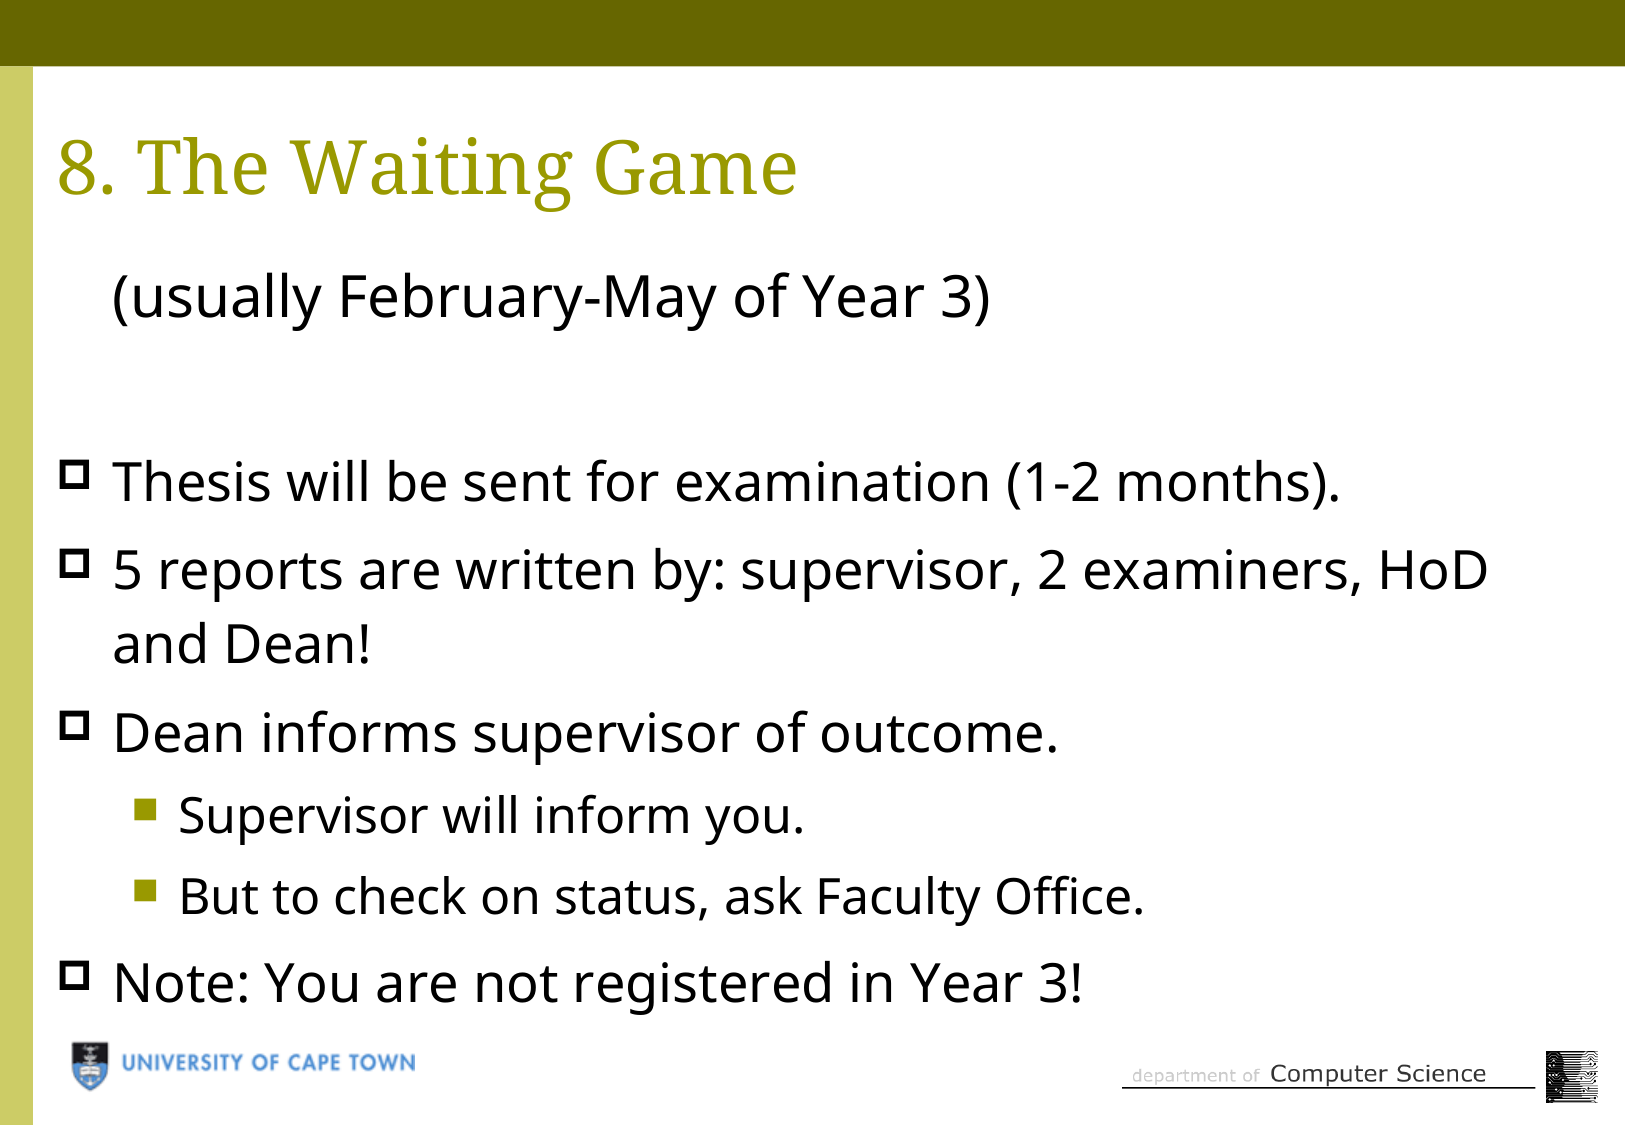

# 8. The Waiting Game
(usually February-May of Year 3)
Thesis will be sent for examination (1-2 months).
5 reports are written by: supervisor, 2 examiners, HoD and Dean!
Dean informs supervisor of outcome.
Supervisor will inform you.
But to check on status, ask Faculty Office.
Note: You are not registered in Year 3!